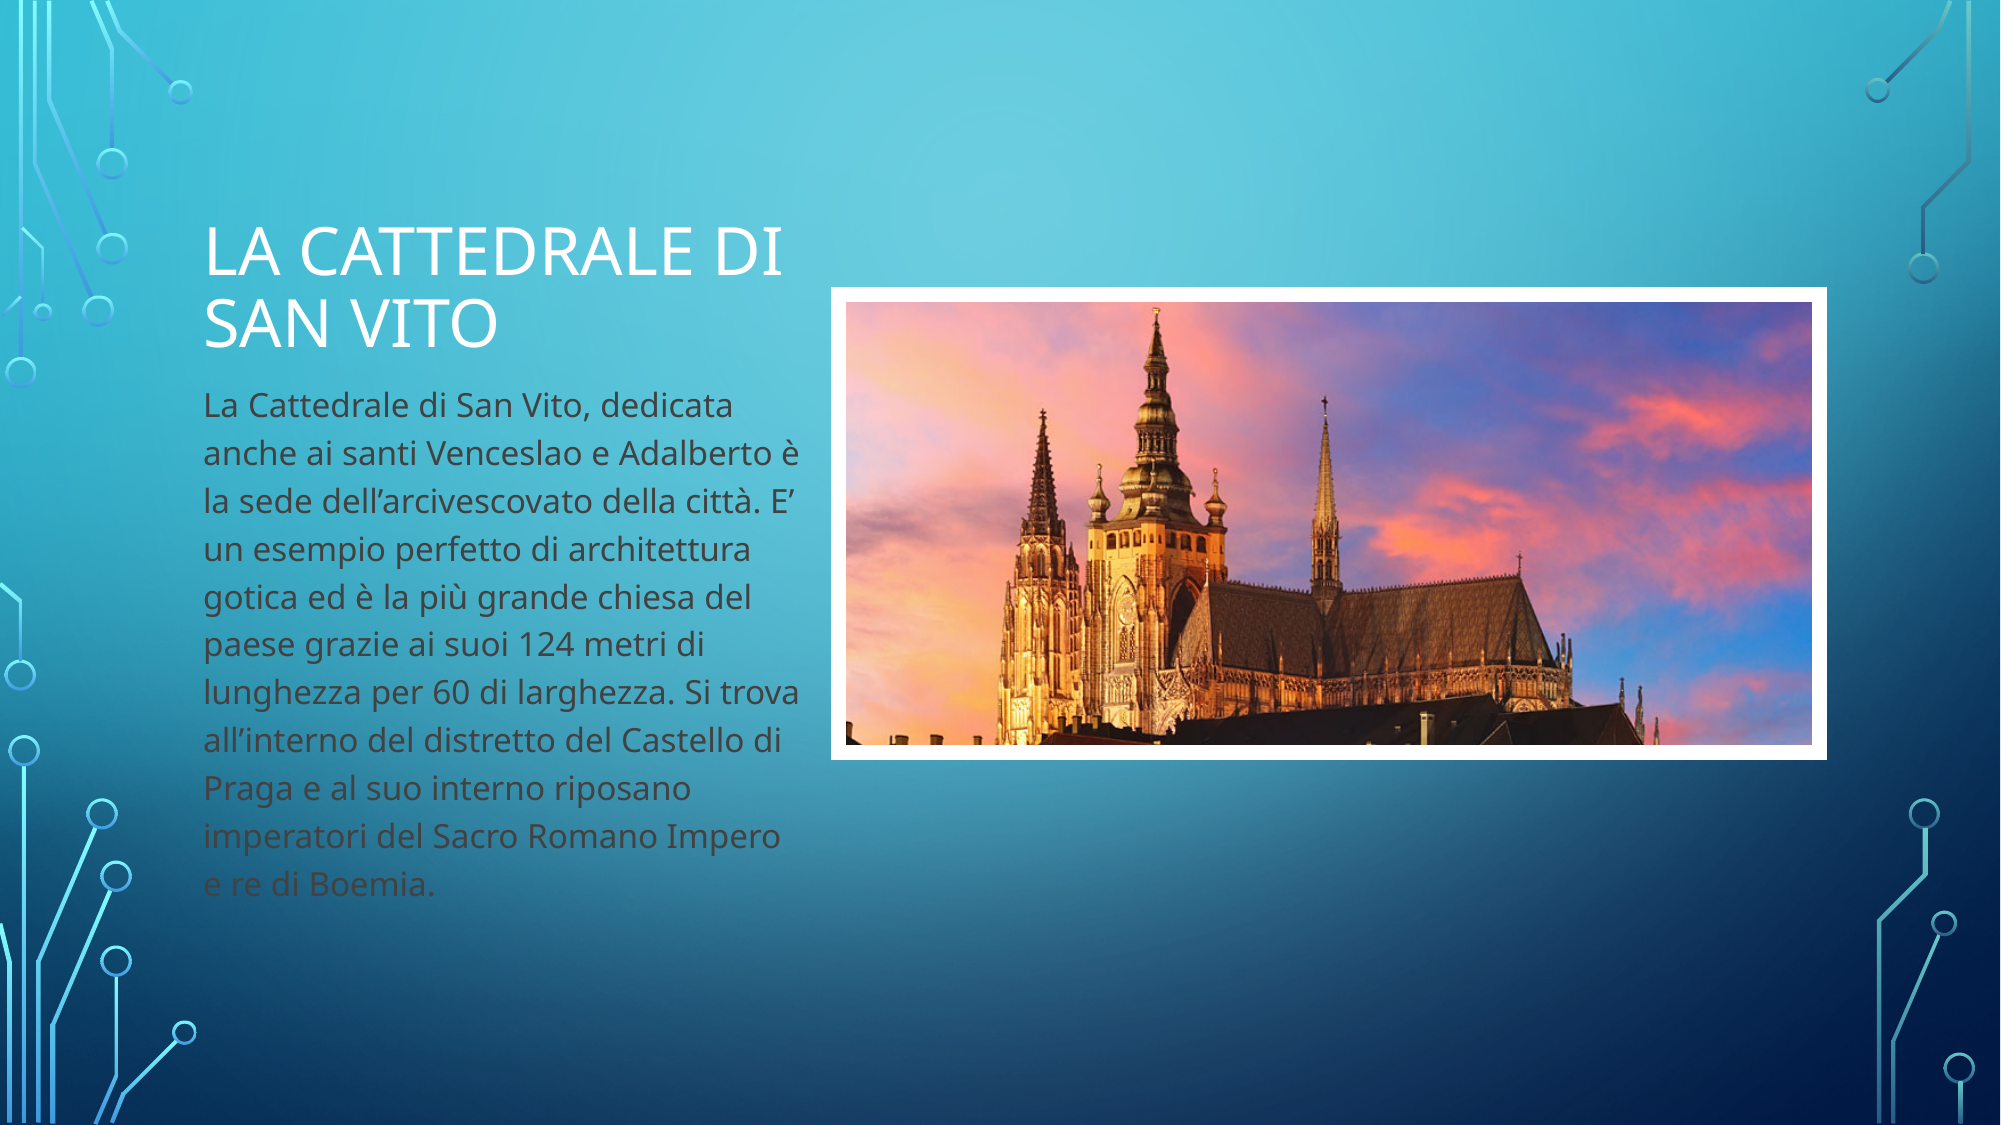

# La cattedrale di san vito
La Cattedrale di San Vito, dedicata anche ai santi Venceslao e Adalberto è la sede dell’arcivescovato della città. E’ un esempio perfetto di architettura gotica ed è la più grande chiesa del paese grazie ai suoi 124 metri di lunghezza per 60 di larghezza. Si trova all’interno del distretto del Castello di Praga e al suo interno riposano imperatori del Sacro Romano Impero e re di Boemia.